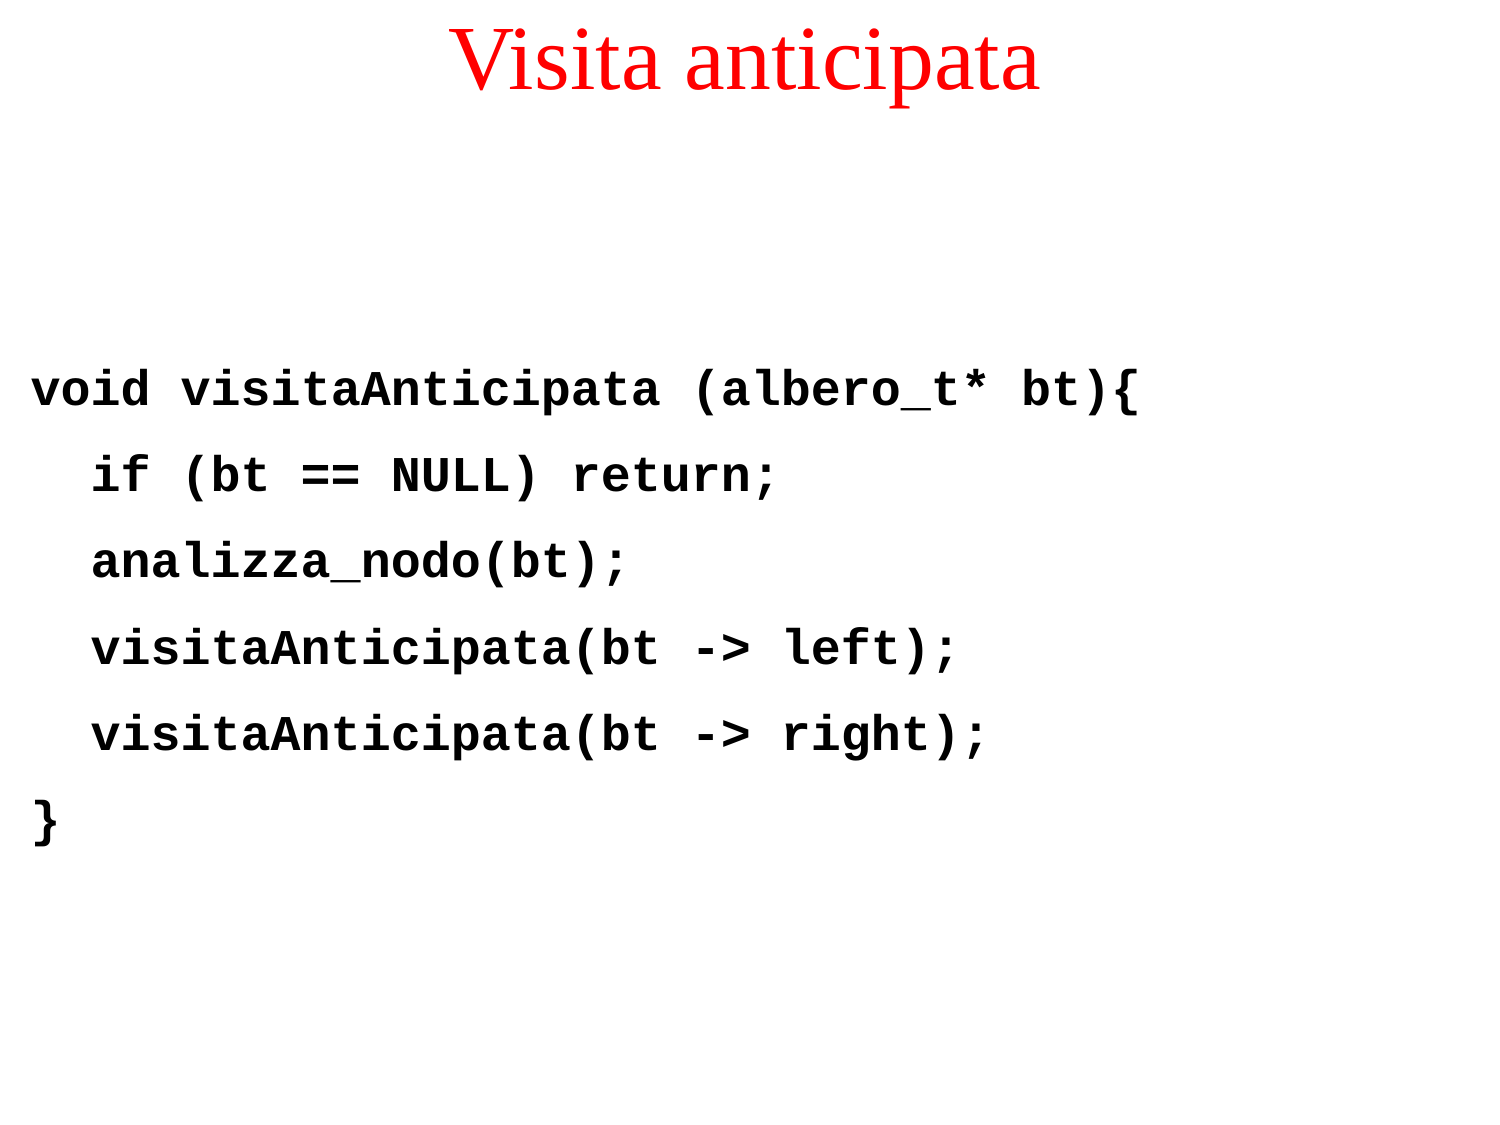

# Visita anticipata
void visitaAnticipata (albero_t* bt){
 if (bt == NULL) return;
 analizza_nodo(bt);
 visitaAnticipata(bt -> left);
 visitaAnticipata(bt -> right);
}